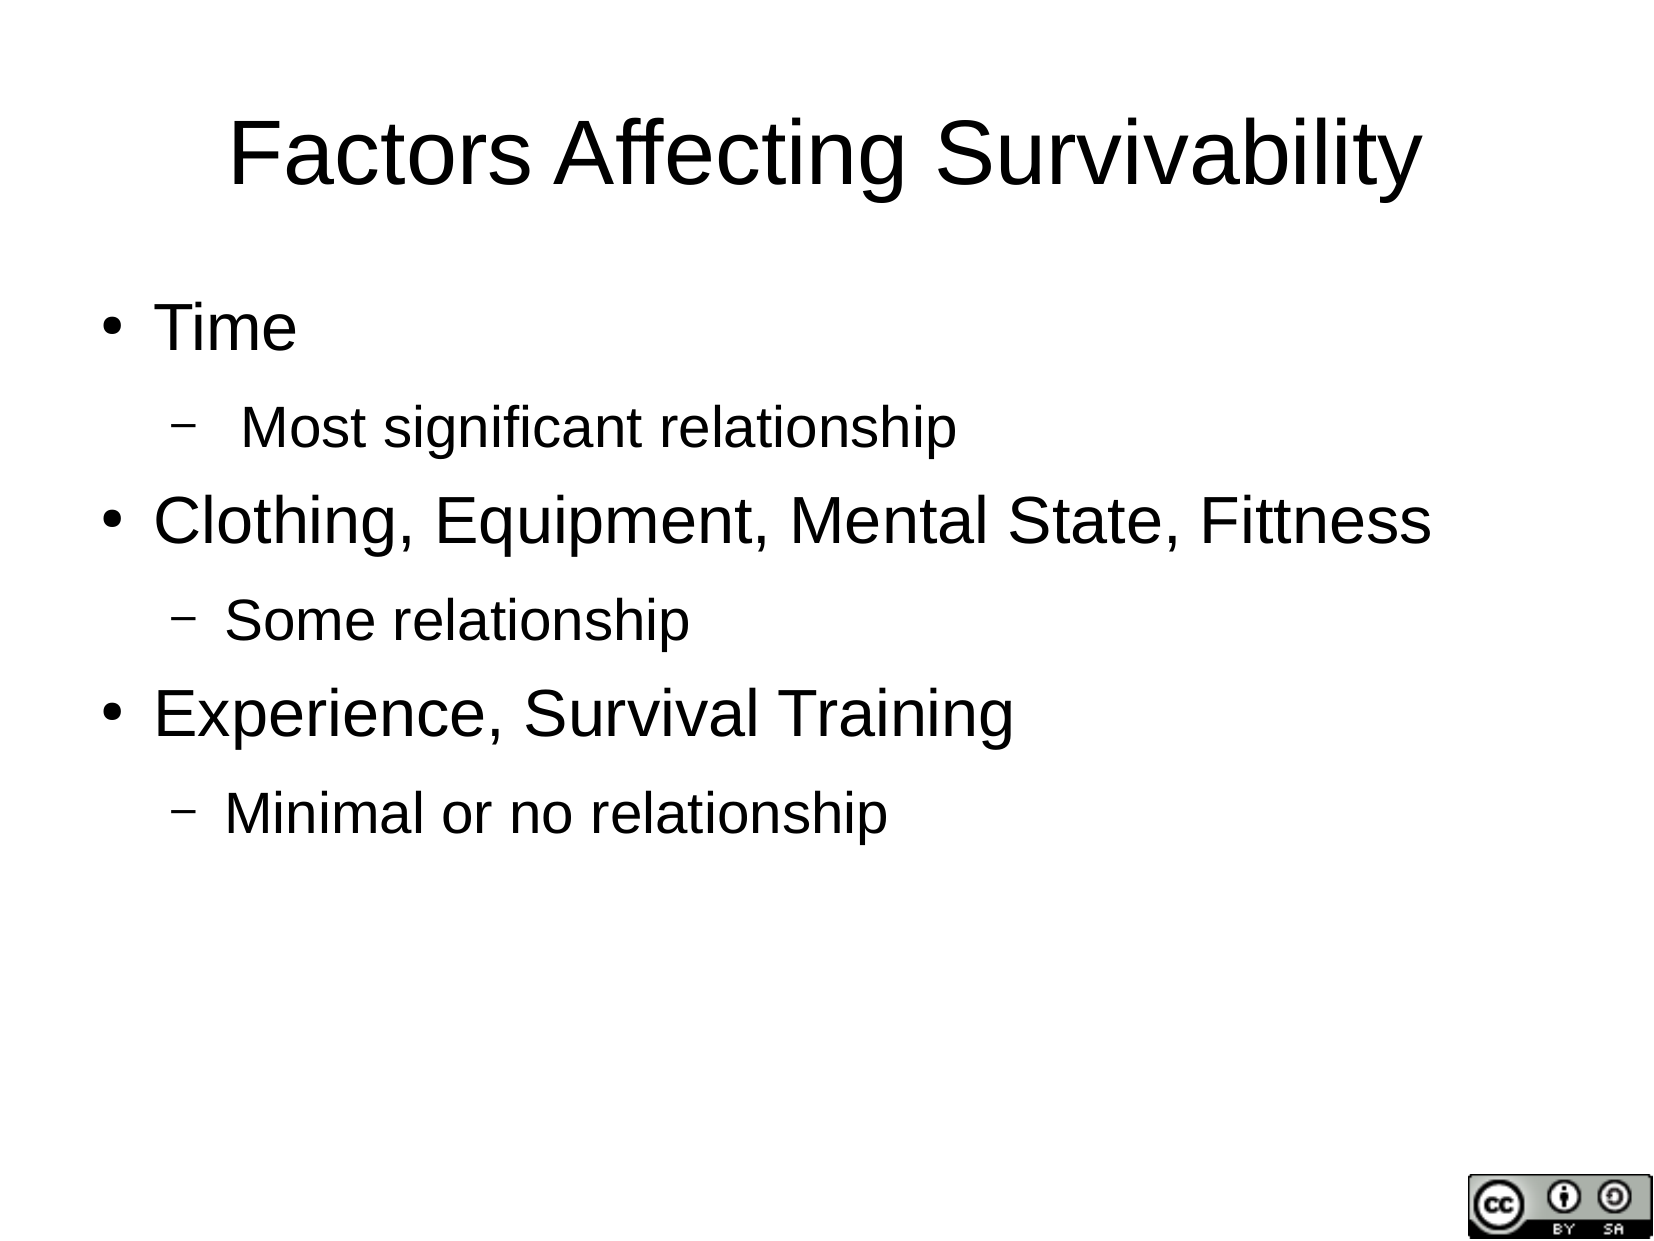

# Factors Affecting Survivability
Time
 Most significant relationship
Clothing, Equipment, Mental State, Fittness
Some relationship
Experience, Survival Training
Minimal or no relationship